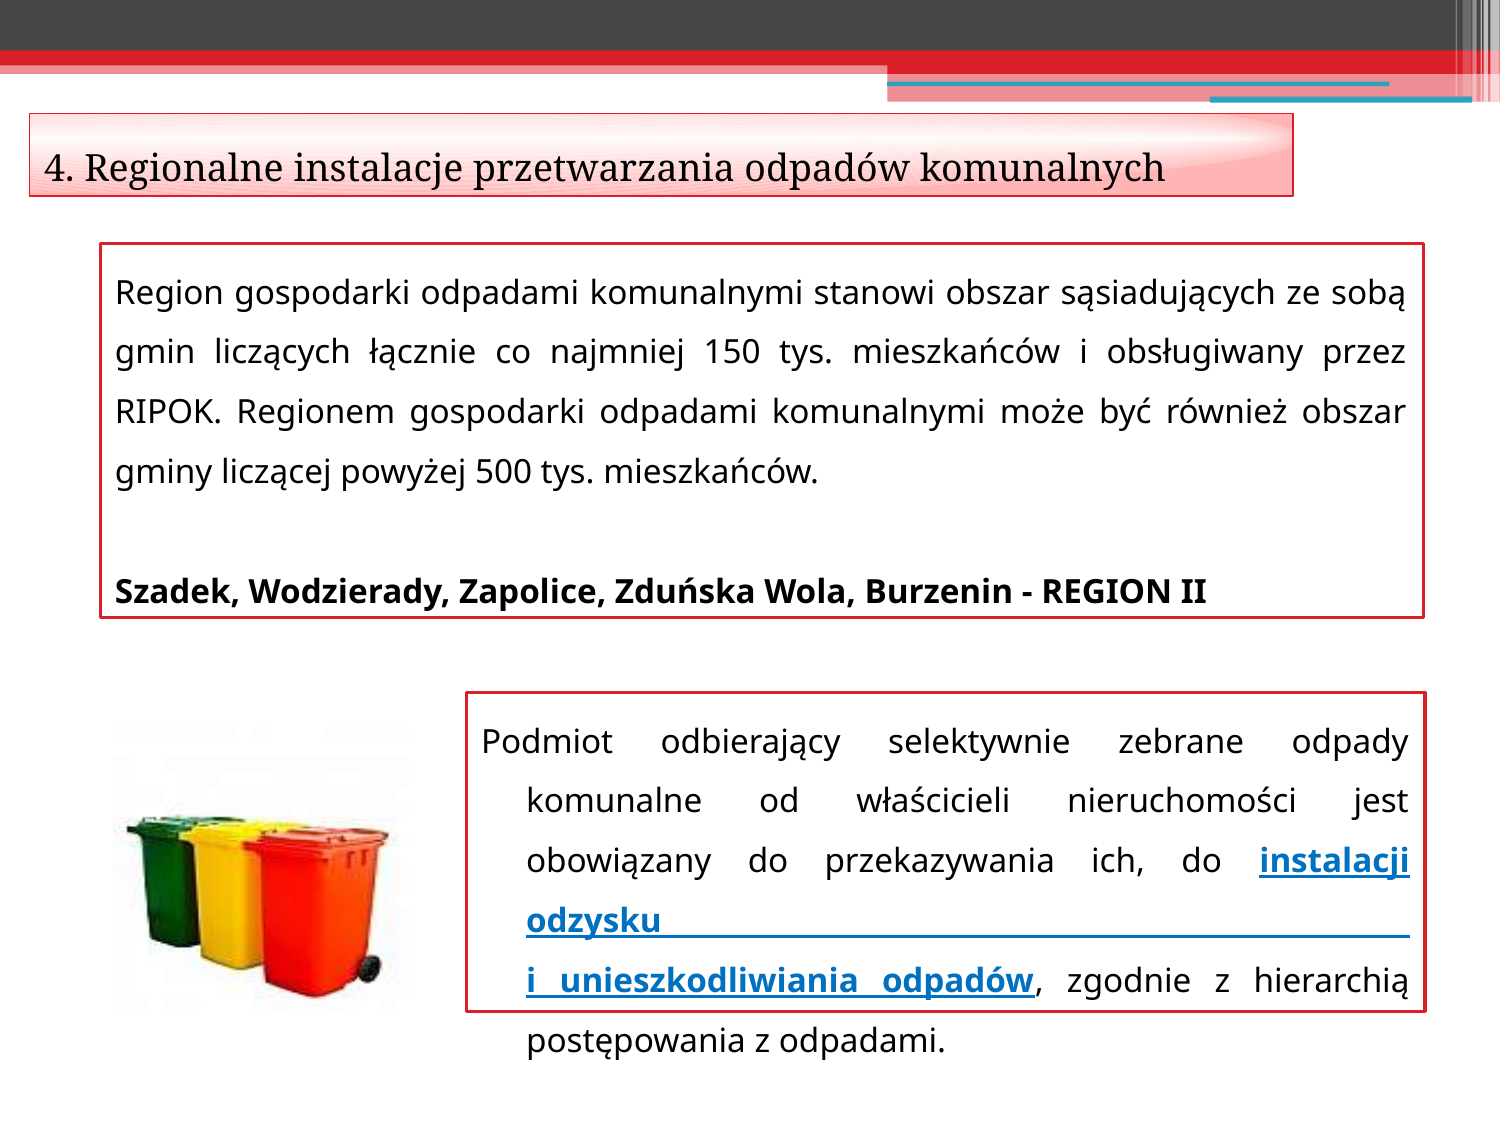

4. Regionalne instalacje przetwarzania odpadów komunalnych
Region gospodarki odpadami komunalnymi stanowi obszar sąsiadujących ze sobą gmin liczących łącznie co najmniej 150 tys. mieszkańców i obsługiwany przez RIPOK. Regionem gospodarki odpadami komunalnymi może być również obszar gminy liczącej powyżej 500 tys. mieszkańców.
Szadek, Wodzierady, Zapolice, Zduńska Wola, Burzenin - REGION II
# Podmiot odbierający selektywnie zebrane odpady komunalne od właścicieli nieruchomości jest obowiązany do przekazywania ich, do instalacji odzysku i unieszkodliwiania odpadów, zgodnie z hierarchią postępowania z odpadami.